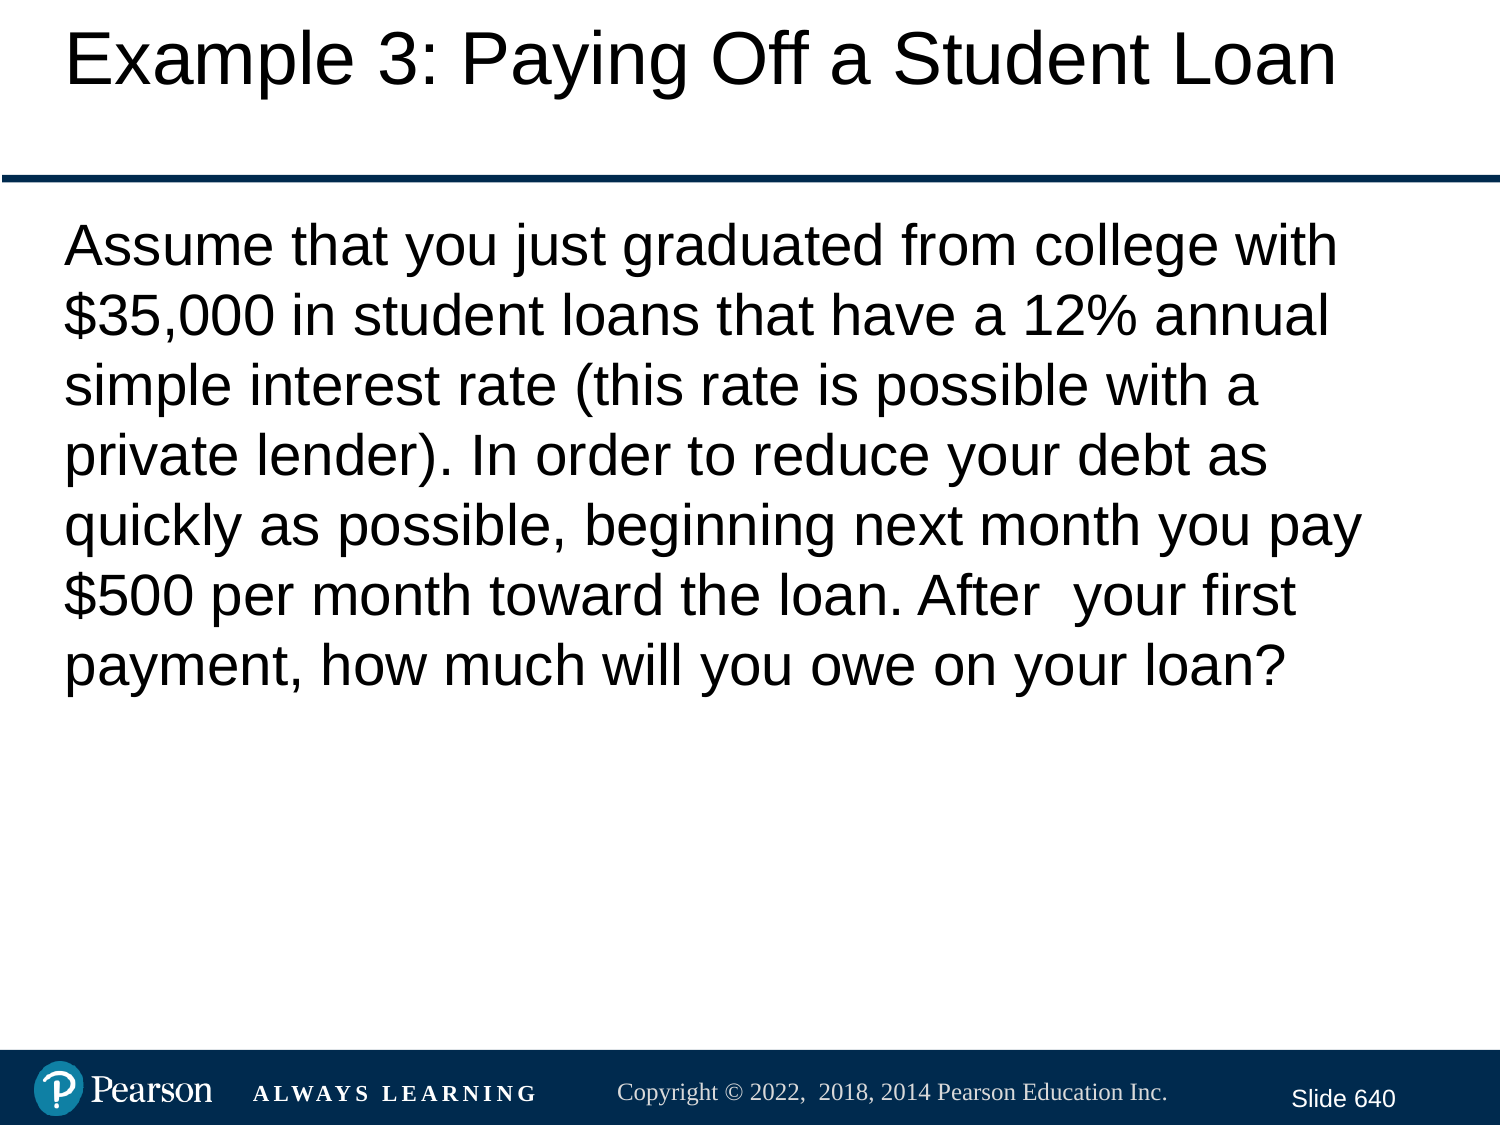

# Example 3: Paying Off a Student Loan
Assume that you just graduated from college with $35,000 in student loans that have a 12% annual simple interest rate (this rate is possible with a private lender). In order to reduce your debt as quickly as possible, beginning next month you pay $500 per month toward the loan. After your first payment, how much will you owe on your loan?